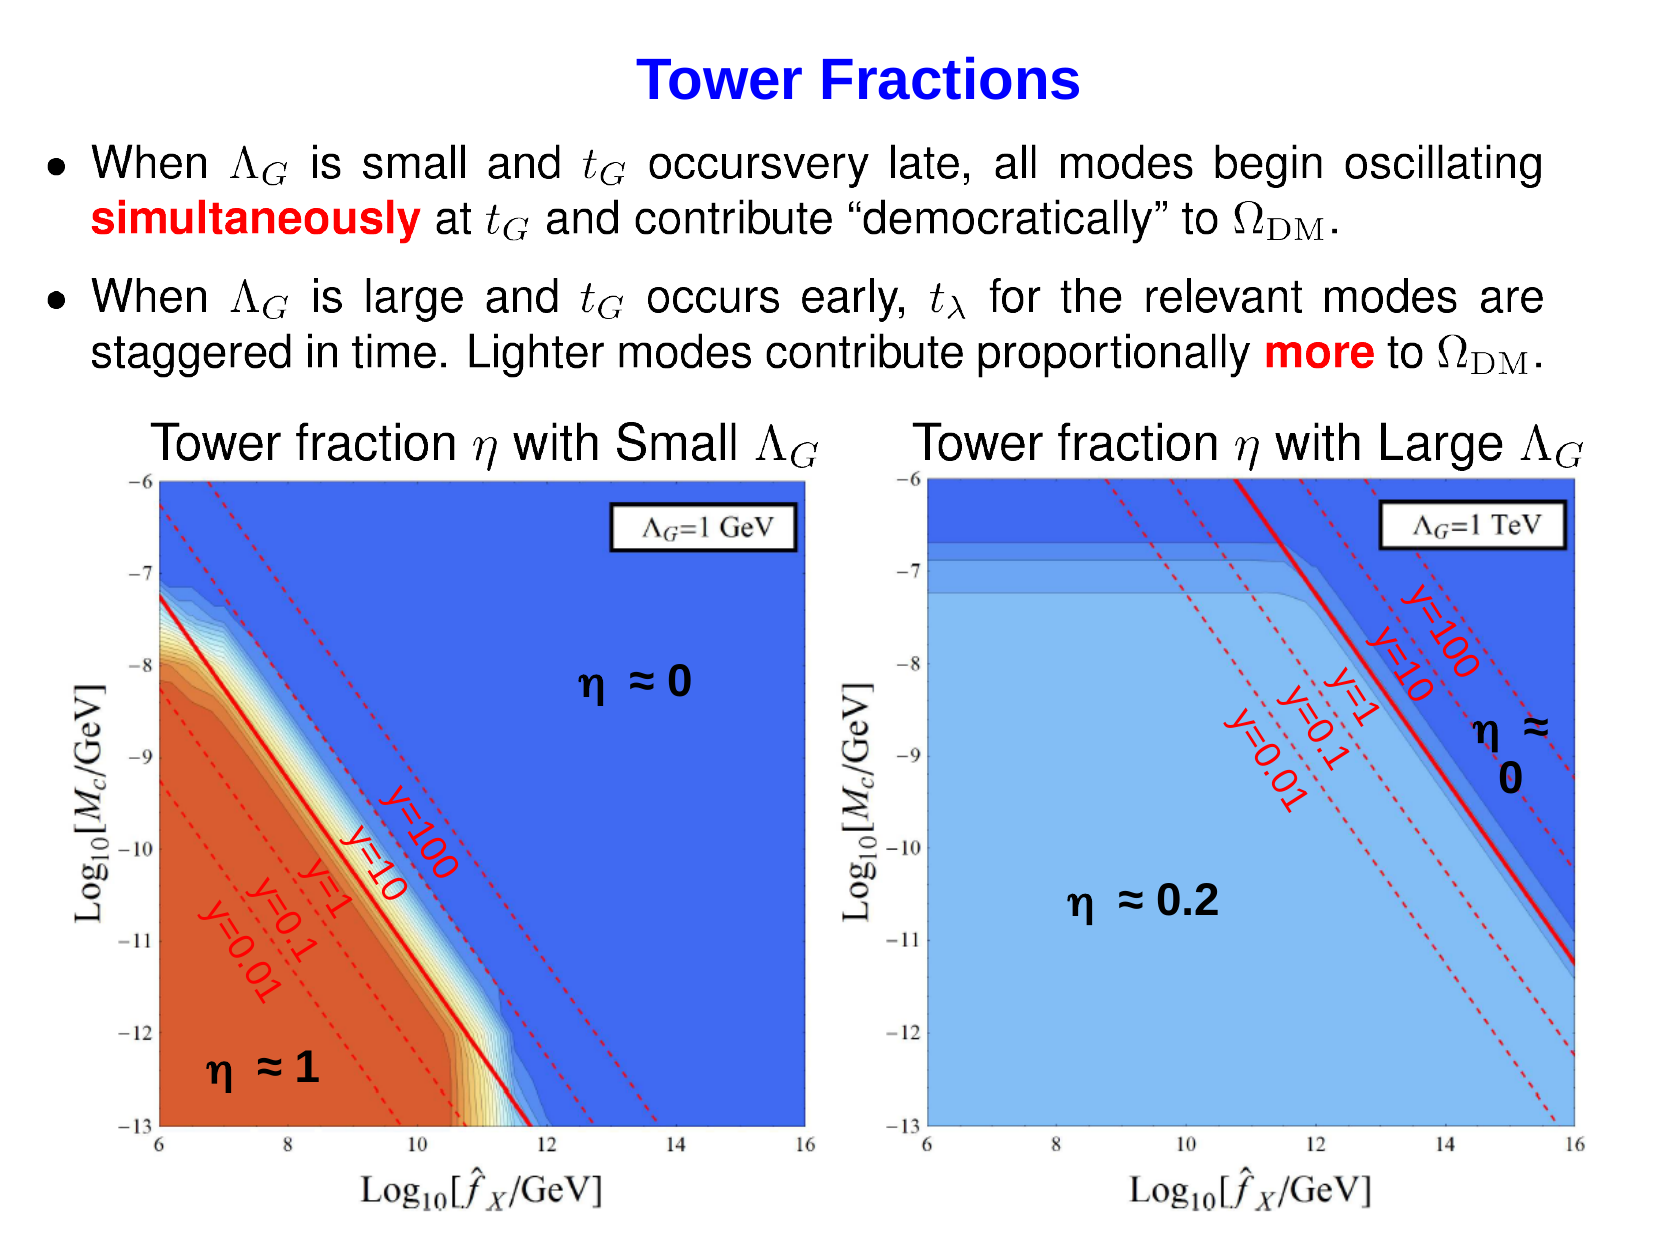

Tower Fractions
y=100
h ≈ 0
y=10
h ≈ 0
y=1
y=0.1
y=0.01
y=100
y=10
h ≈ 0.2
y=1
y=0.1
y=0.01
h ≈ 1